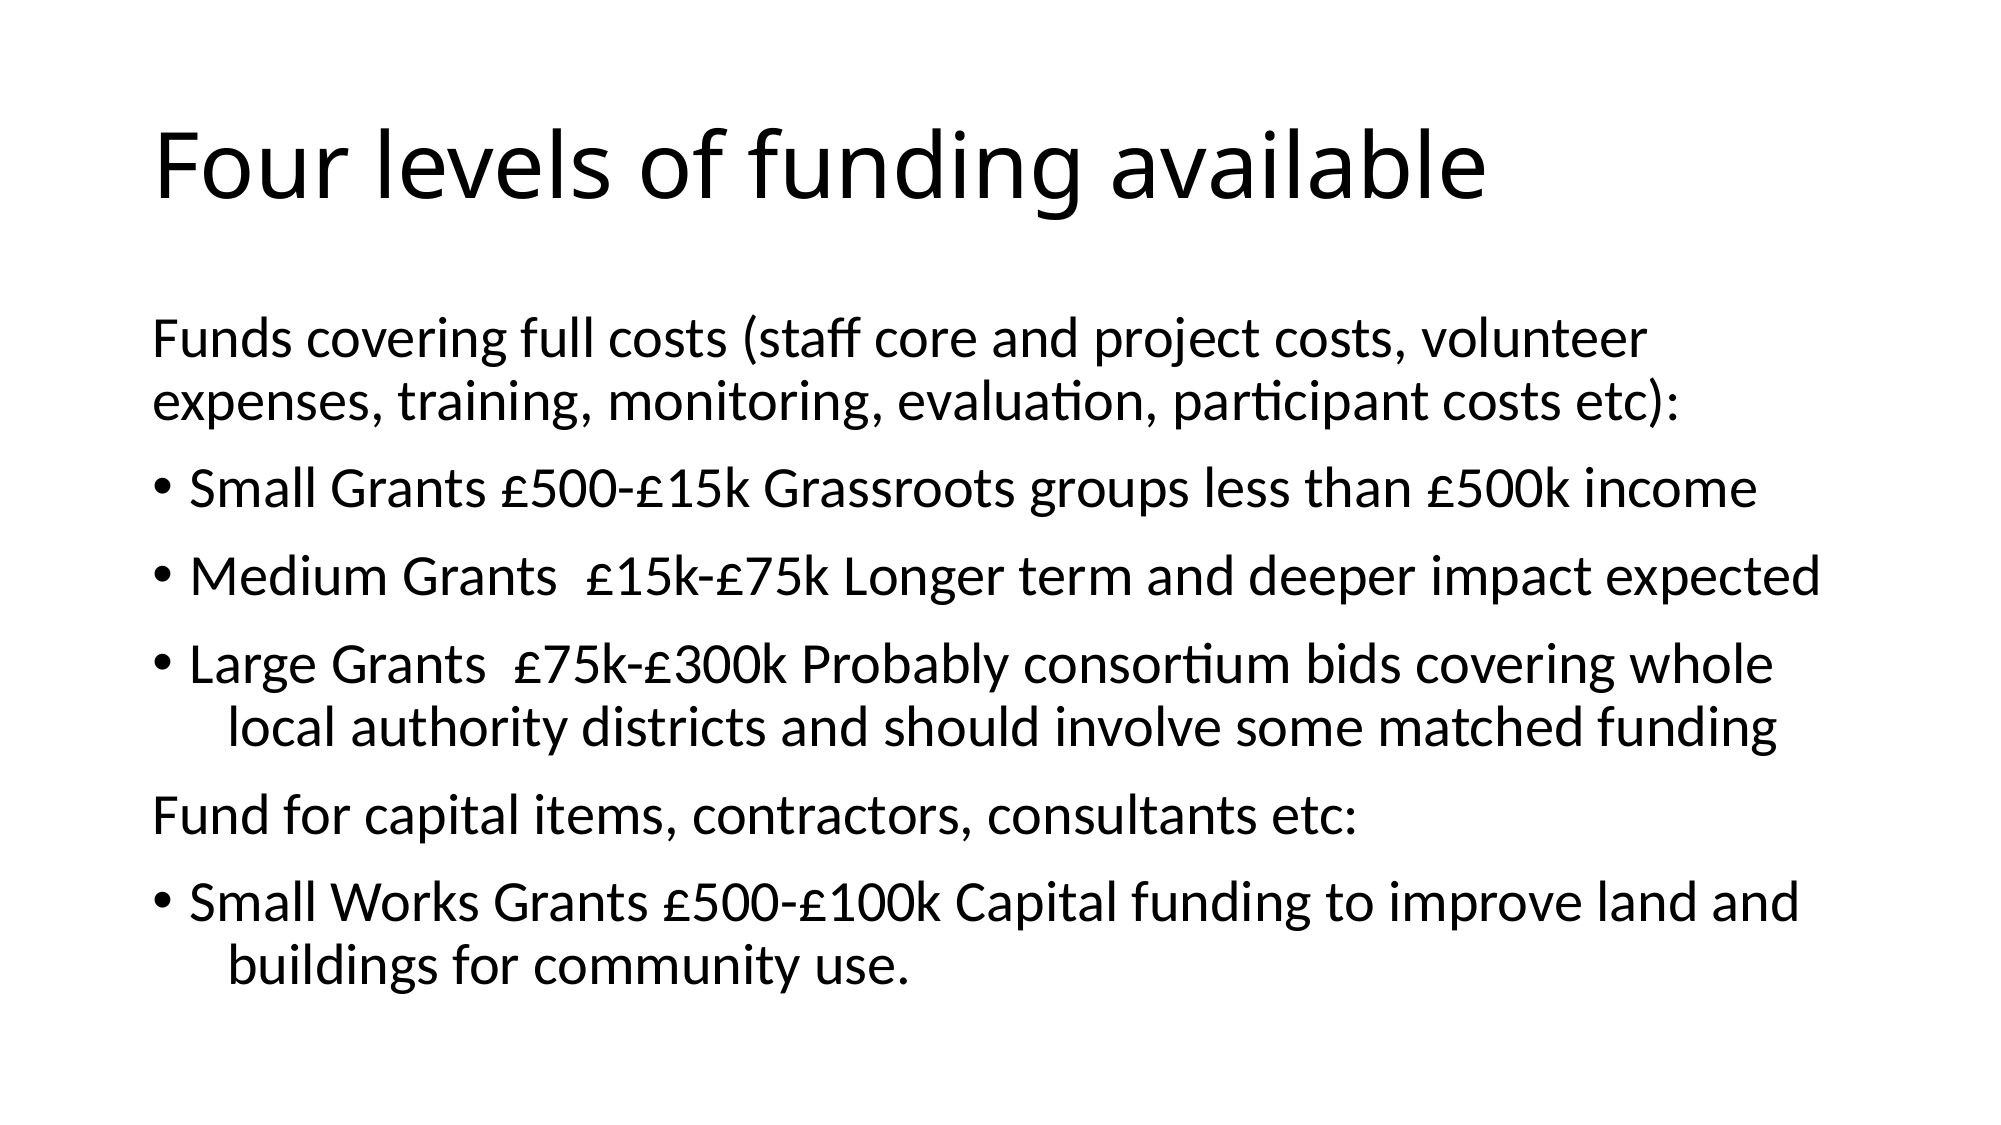

# Four levels of funding available
Funds covering full costs (staff core and project costs, volunteer expenses, training, monitoring, evaluation, participant costs etc):
Small Grants £500-£15k Grassroots groups less than £500k income
Medium Grants £15k-£75k Longer term and deeper impact expected
Large Grants £75k-£300k Probably consortium bids covering whole local authority districts and should involve some matched funding
Fund for capital items, contractors, consultants etc:
Small Works Grants £500-£100k Capital funding to improve land and buildings for community use.